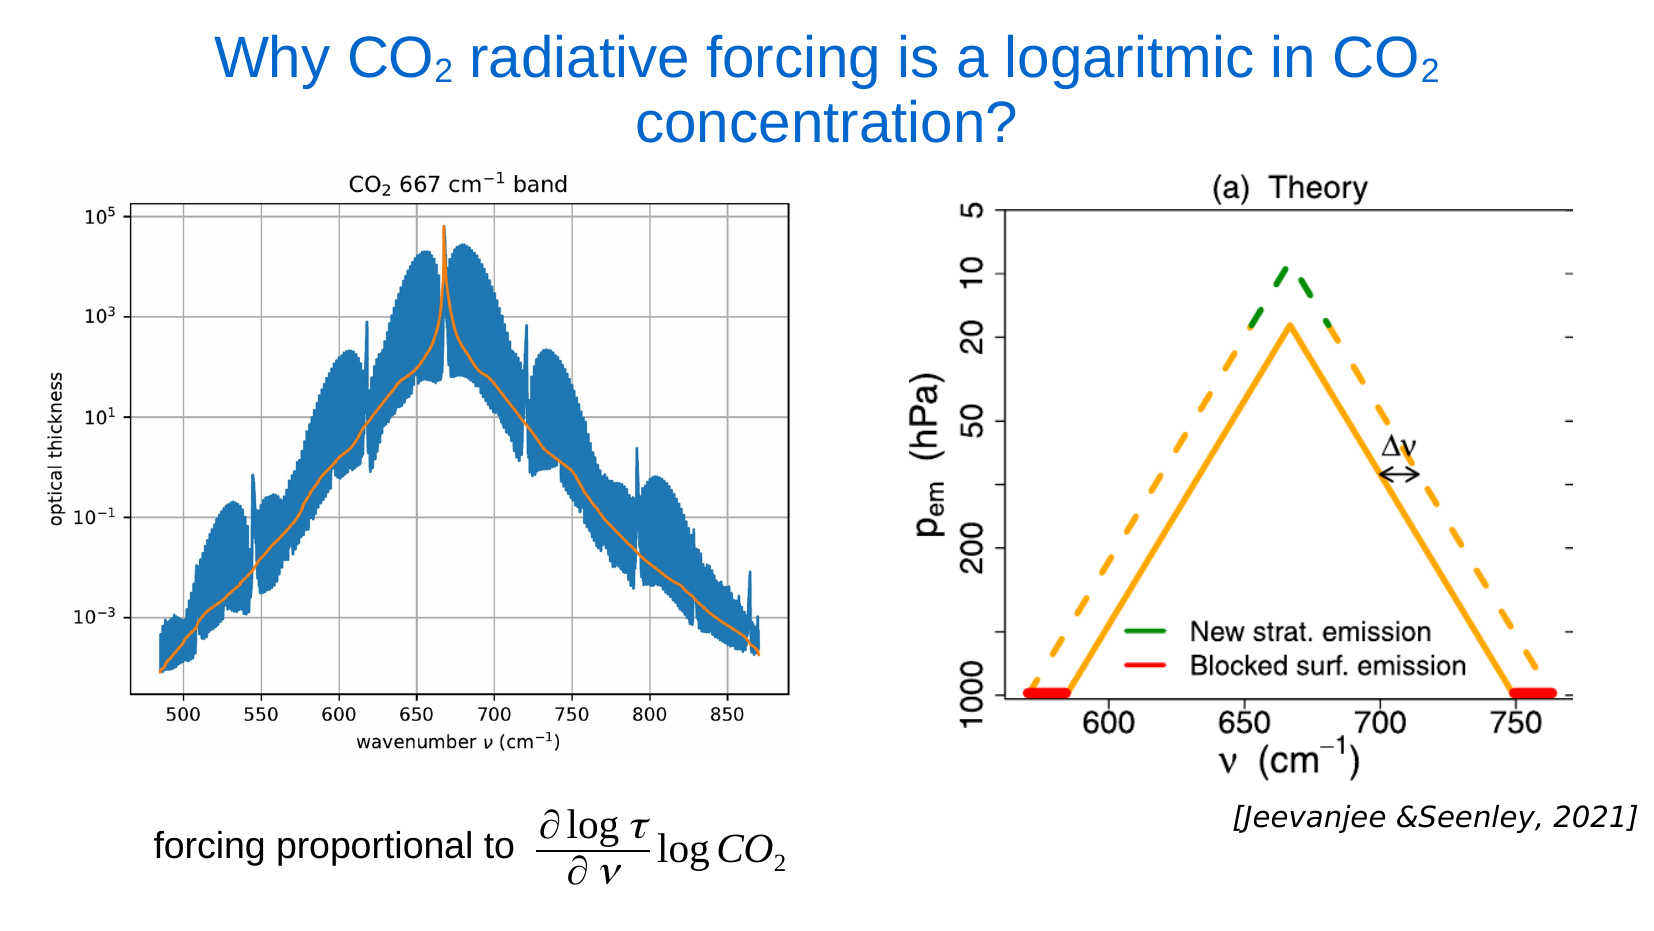

Why CO2 radiative forcing is a logaritmic in CO2 concentration?
[Jeevanjee &Seenley, 2021]
forcing proportional to